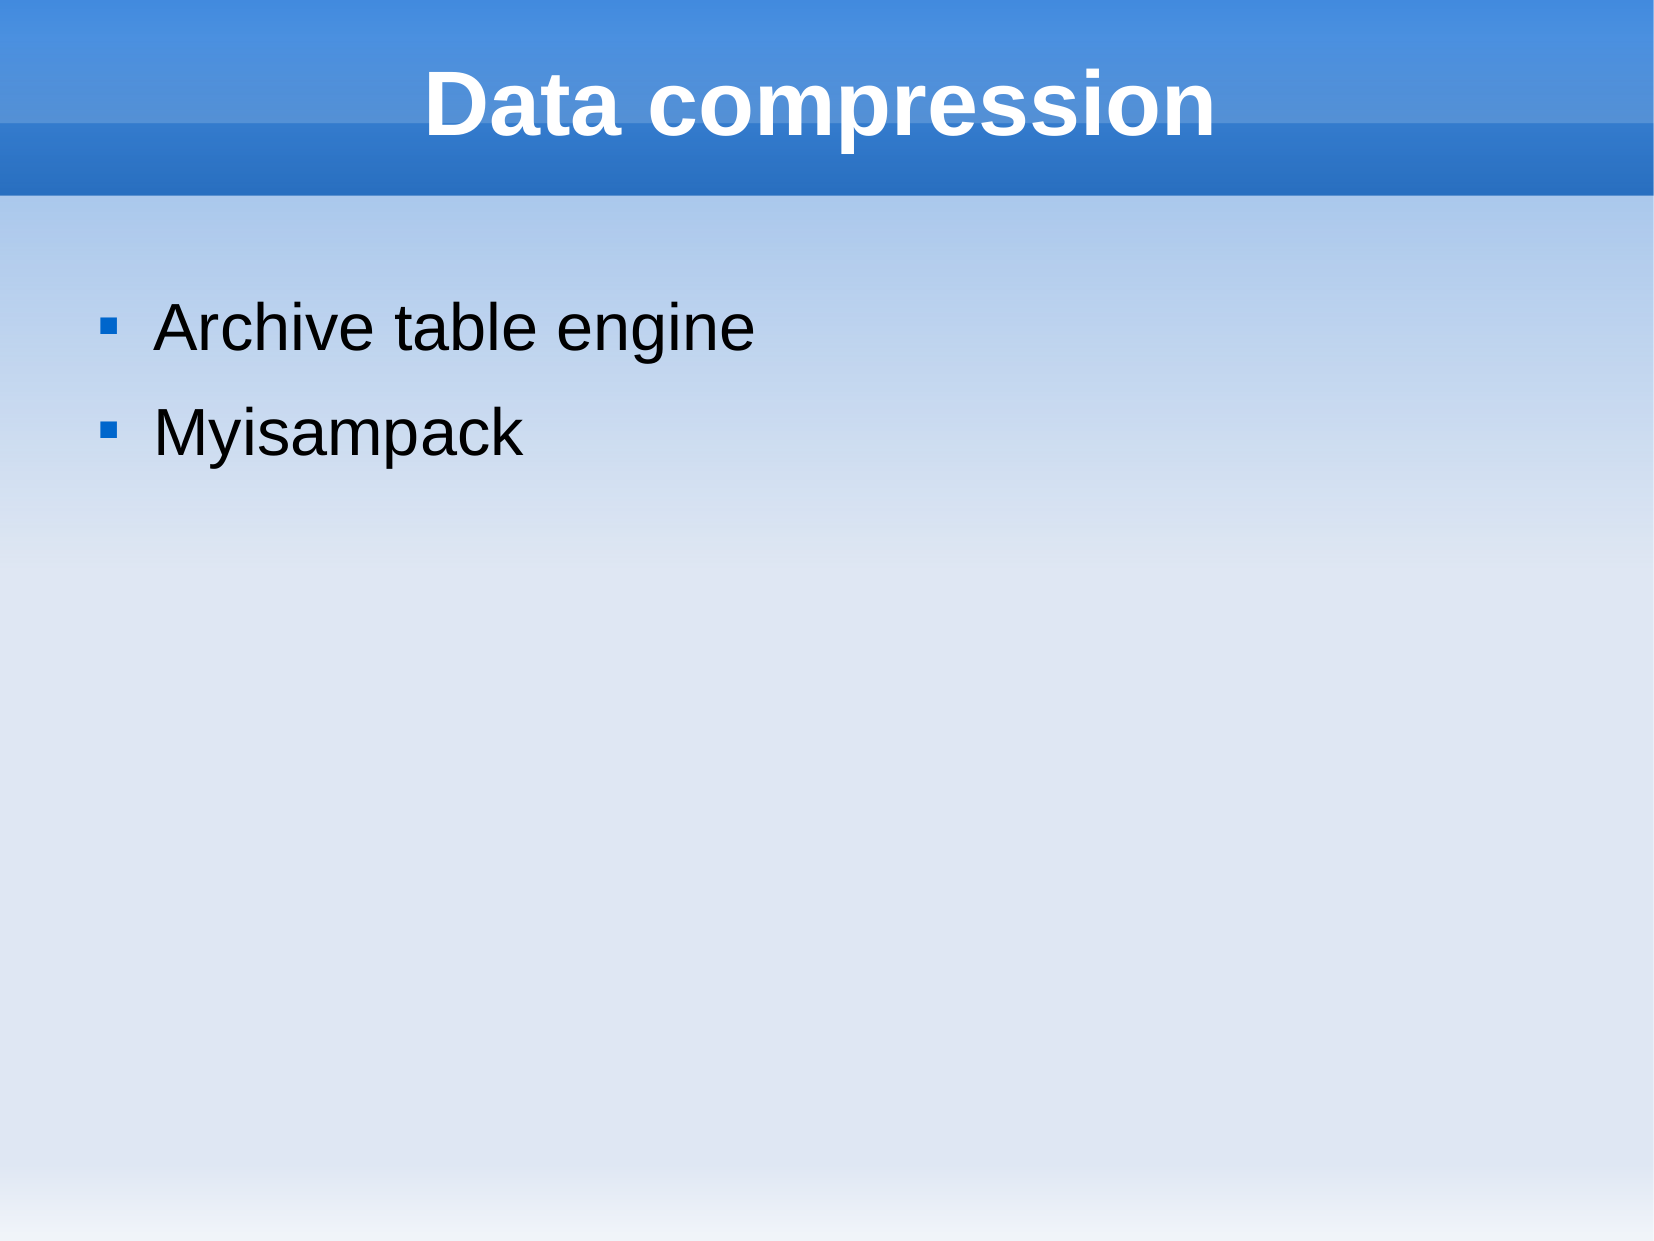

# Data compression
Archive table engine
Myisampack